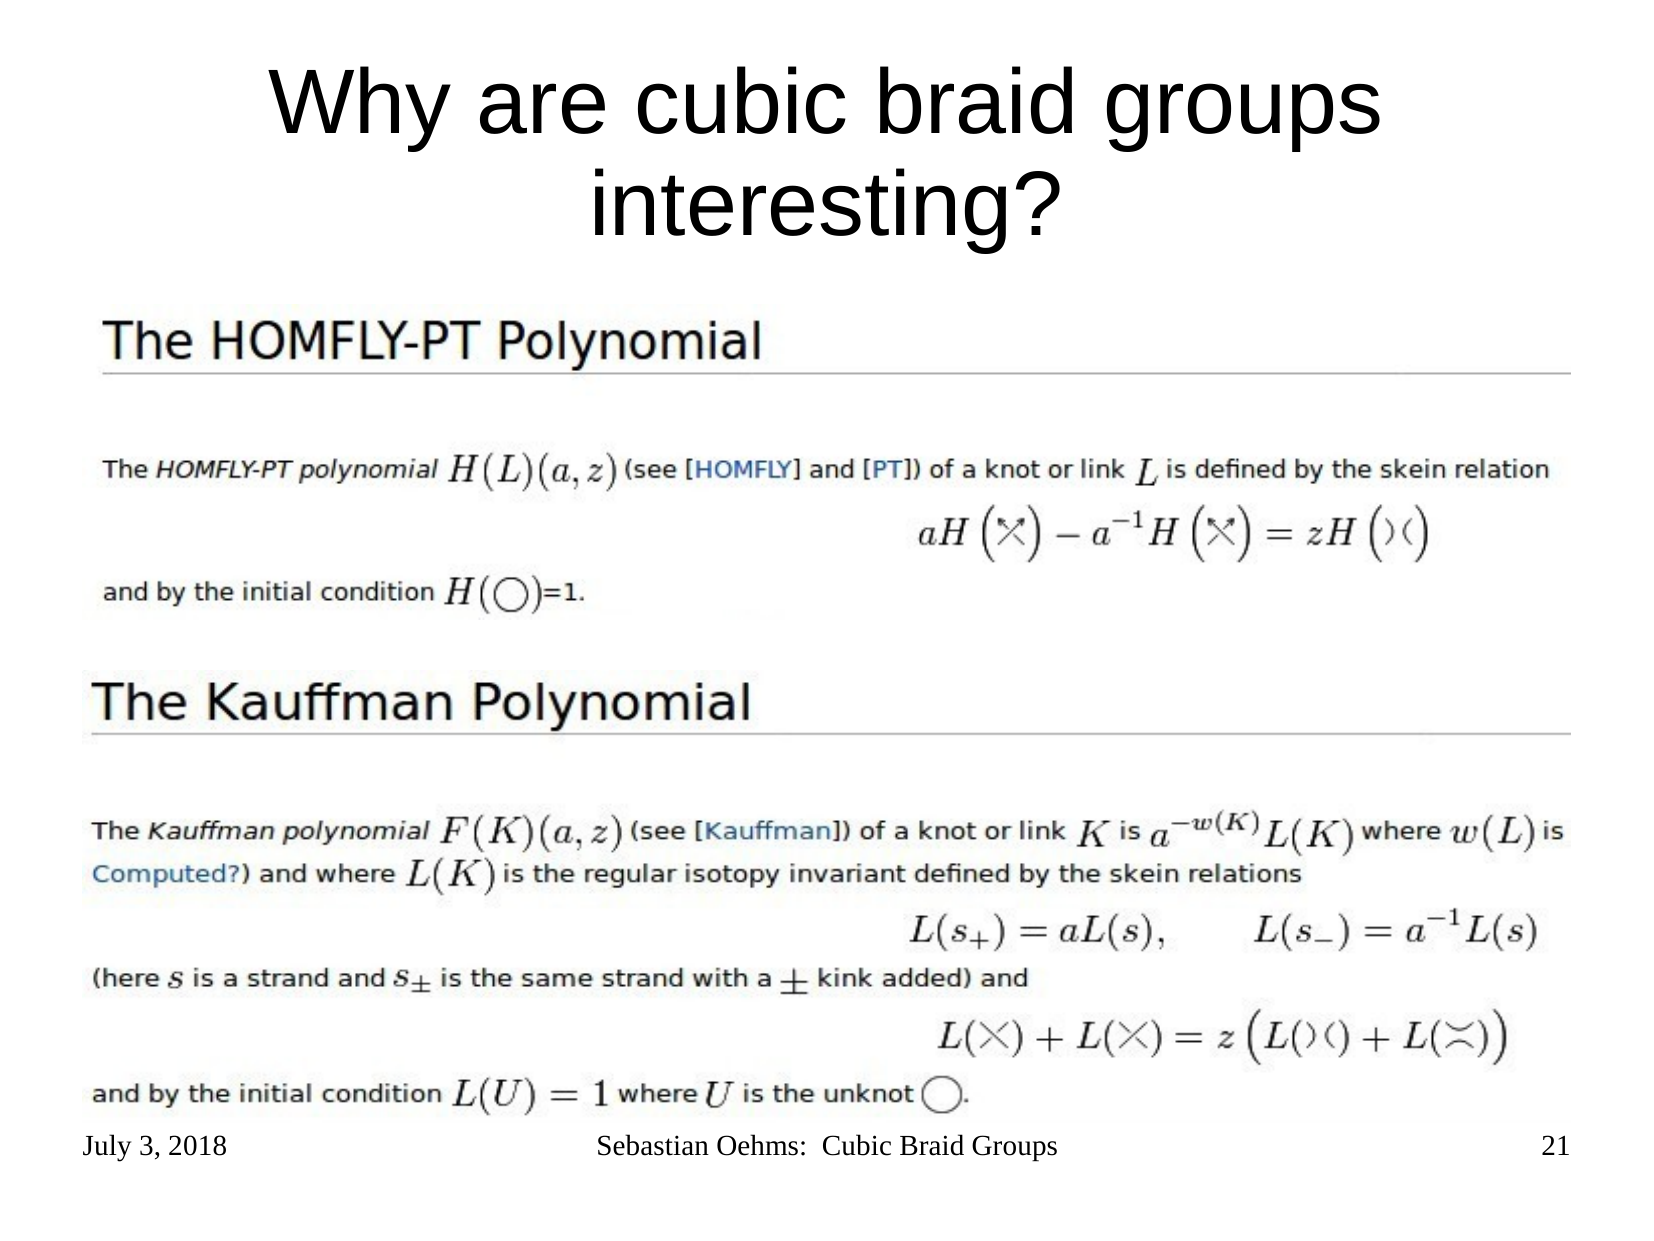

# Why are cubic braid groups interesting?
July 3, 2018
Sebastian Oehms: Cubic Braid Groups
21